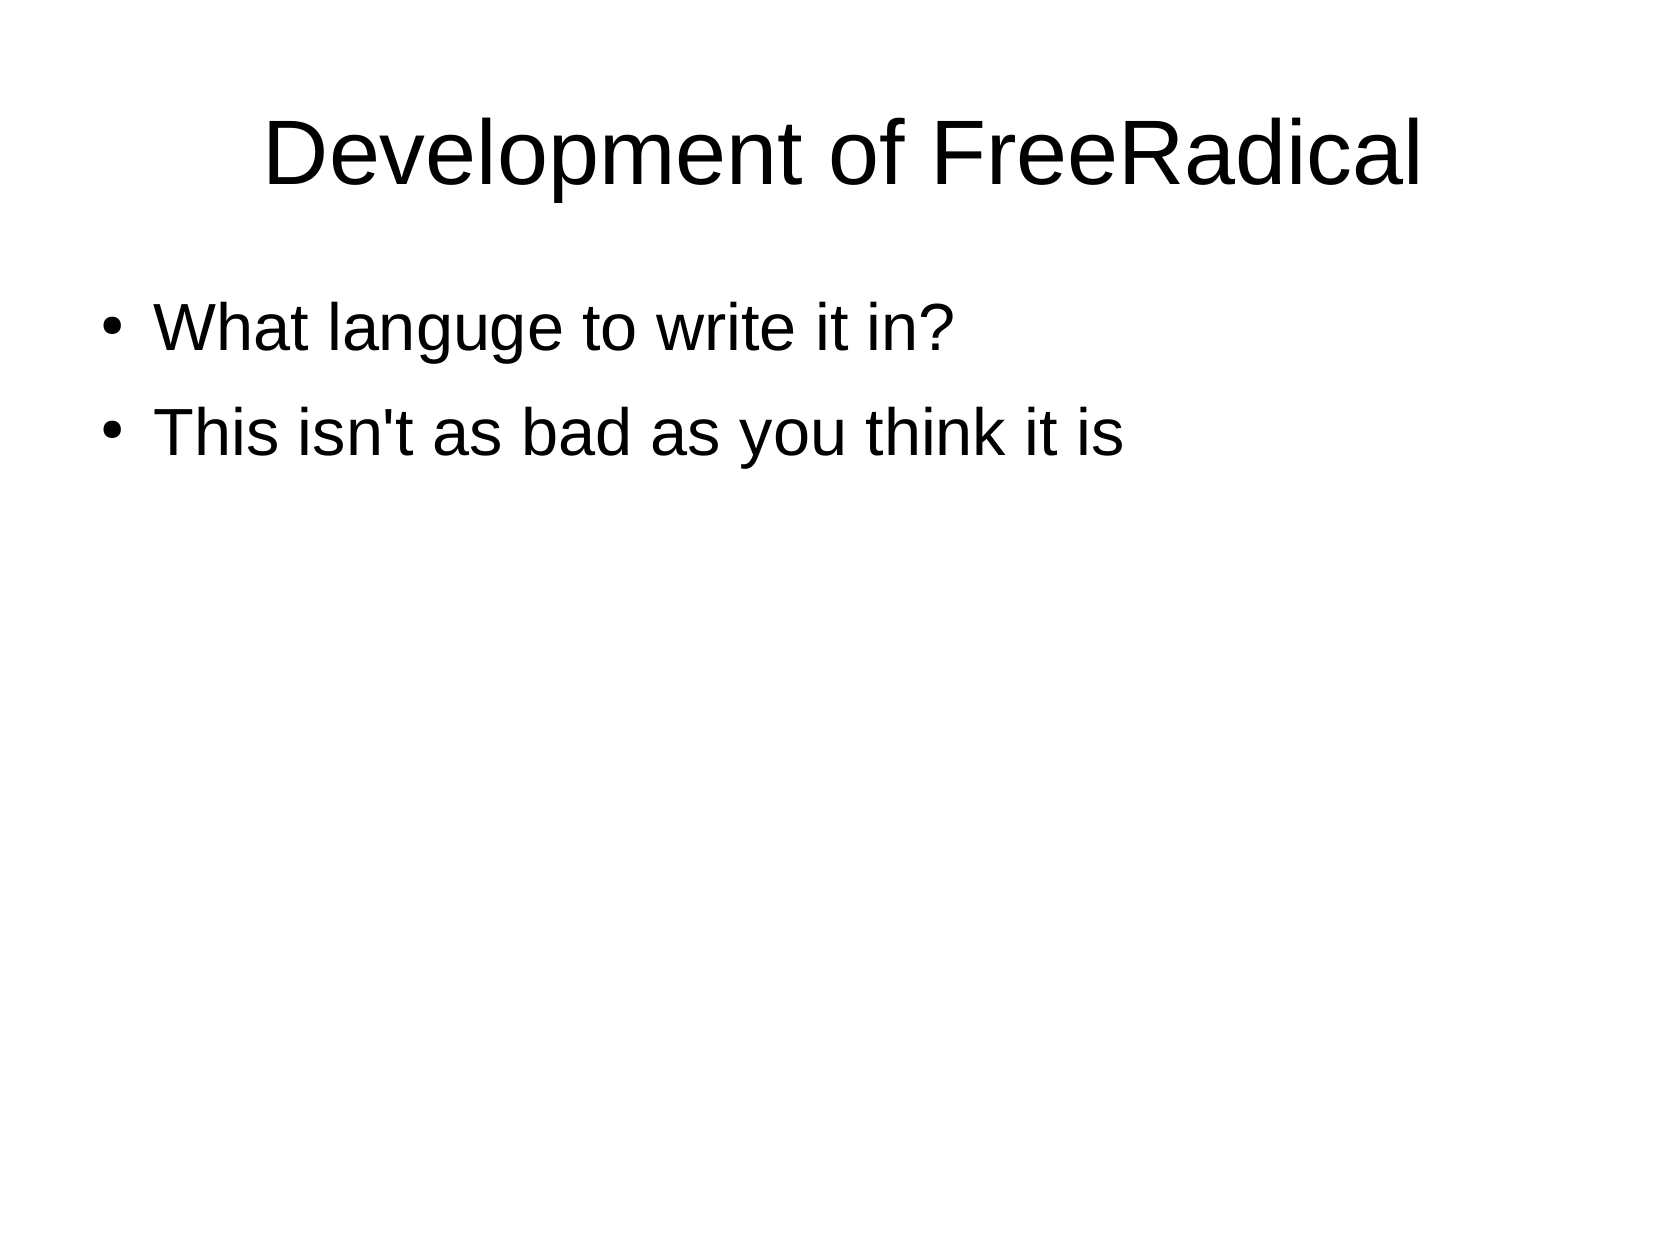

# Development of FreeRadical
What languge to write it in?
This isn't as bad as you think it is